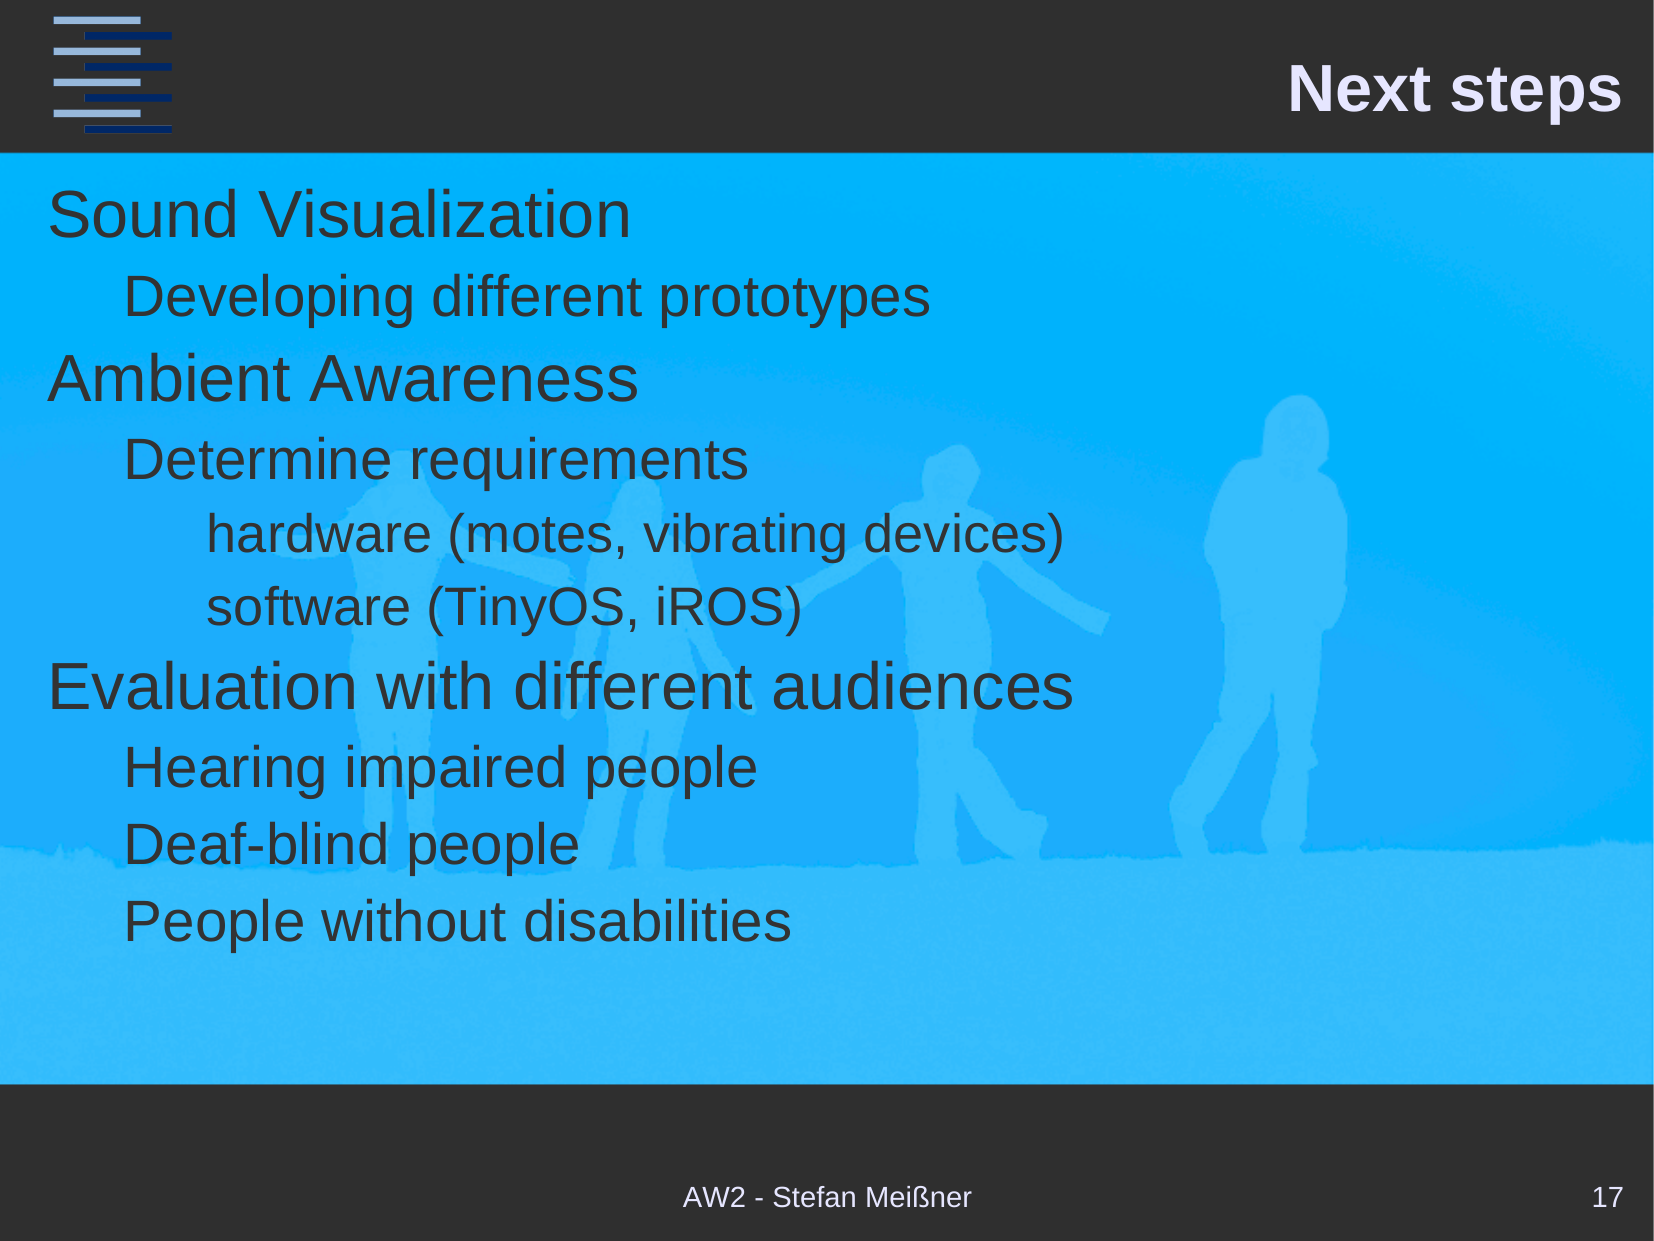

# Next steps
Sound Visualization
Developing different prototypes
Ambient Awareness
Determine requirements
hardware (motes, vibrating devices)
software (TinyOS, iROS)
Evaluation with different audiences
Hearing impaired people
Deaf-blind people
People without disabilities
AW2 - Stefan Meißner
17